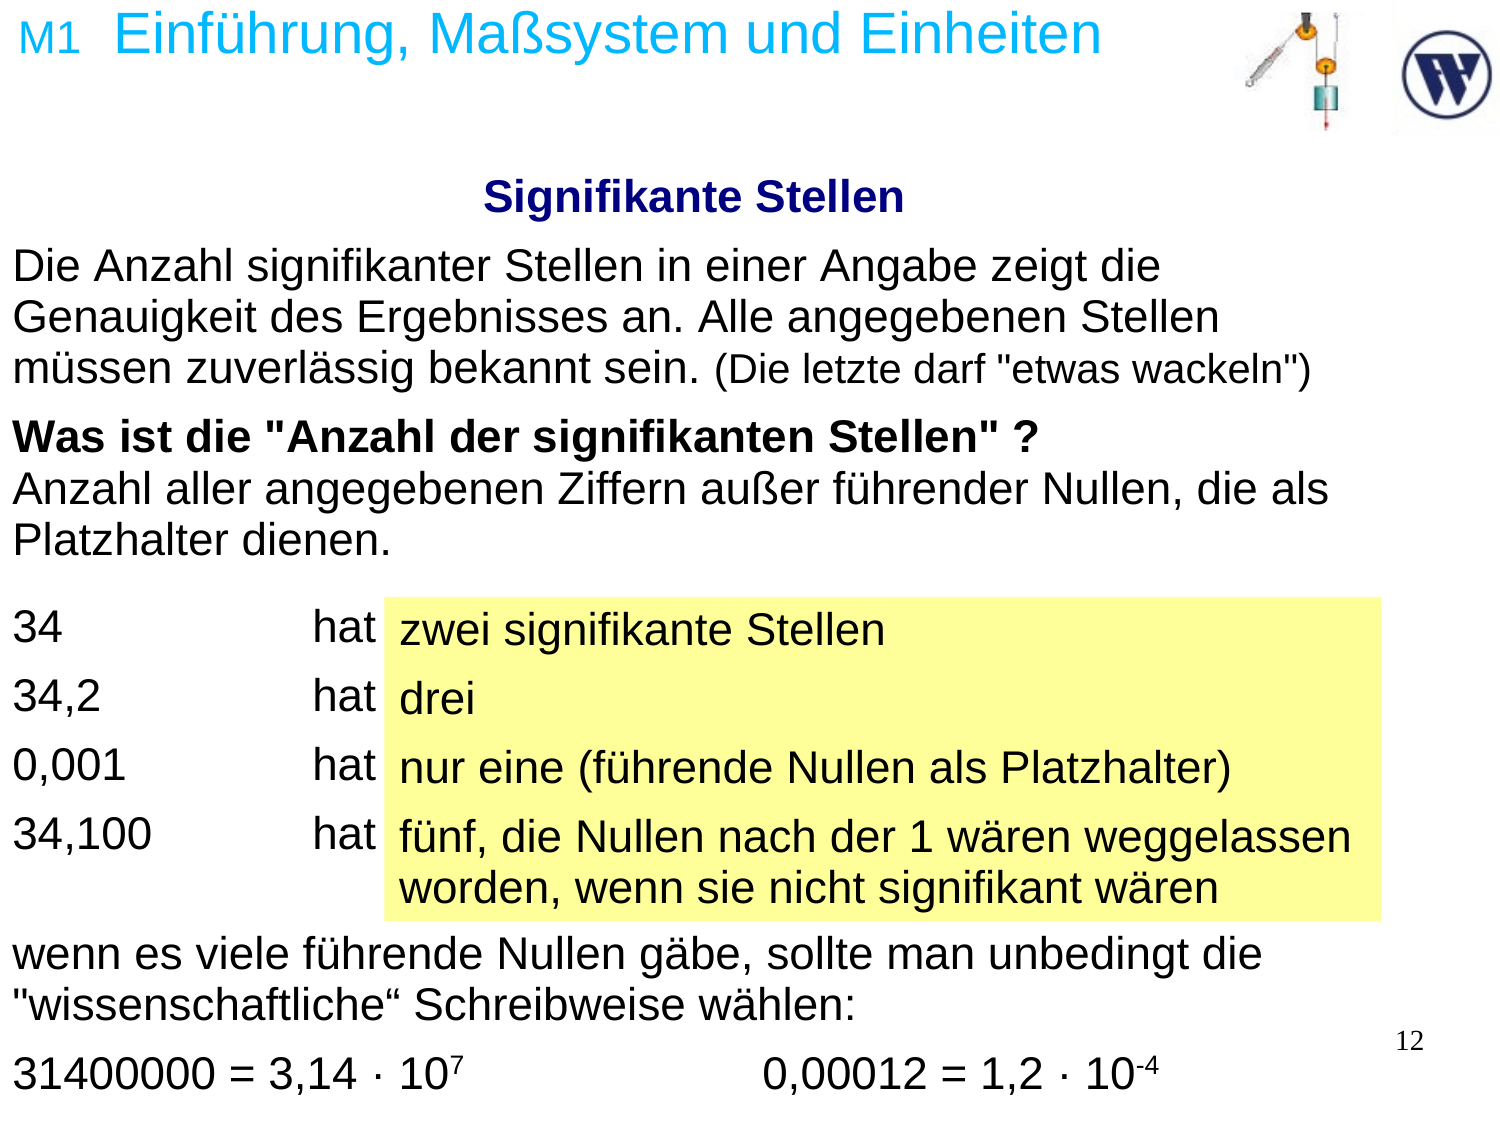

Signifikante Stellen
Die Anzahl signifikanter Stellen in einer Angabe zeigt die Genauigkeit des Ergebnisses an. Alle angegebenen Stellen müssen zuverlässig bekannt sein. (Die letzte darf "etwas wackeln")
Was ist die "Anzahl der signifikanten Stellen" ?
Anzahl aller angegebenen Ziffern außer führender Nullen, die als Platzhalter dienen.
34 		hat
34,2 		hat
0,001 		hat
34,100		hat
wenn es viele führende Nullen gäbe, sollte man unbedingt die "wissenschaftliche“ Schreibweise wählen:
31400000 = 3,14 · 107		0,00012 = 1,2 · 10-4
zwei signifikante Stellen
drei
nur eine (führende Nullen als Platzhalter)
fünf, die Nullen nach der 1 wären weggelassen worden, wenn sie nicht signifikant wären
12